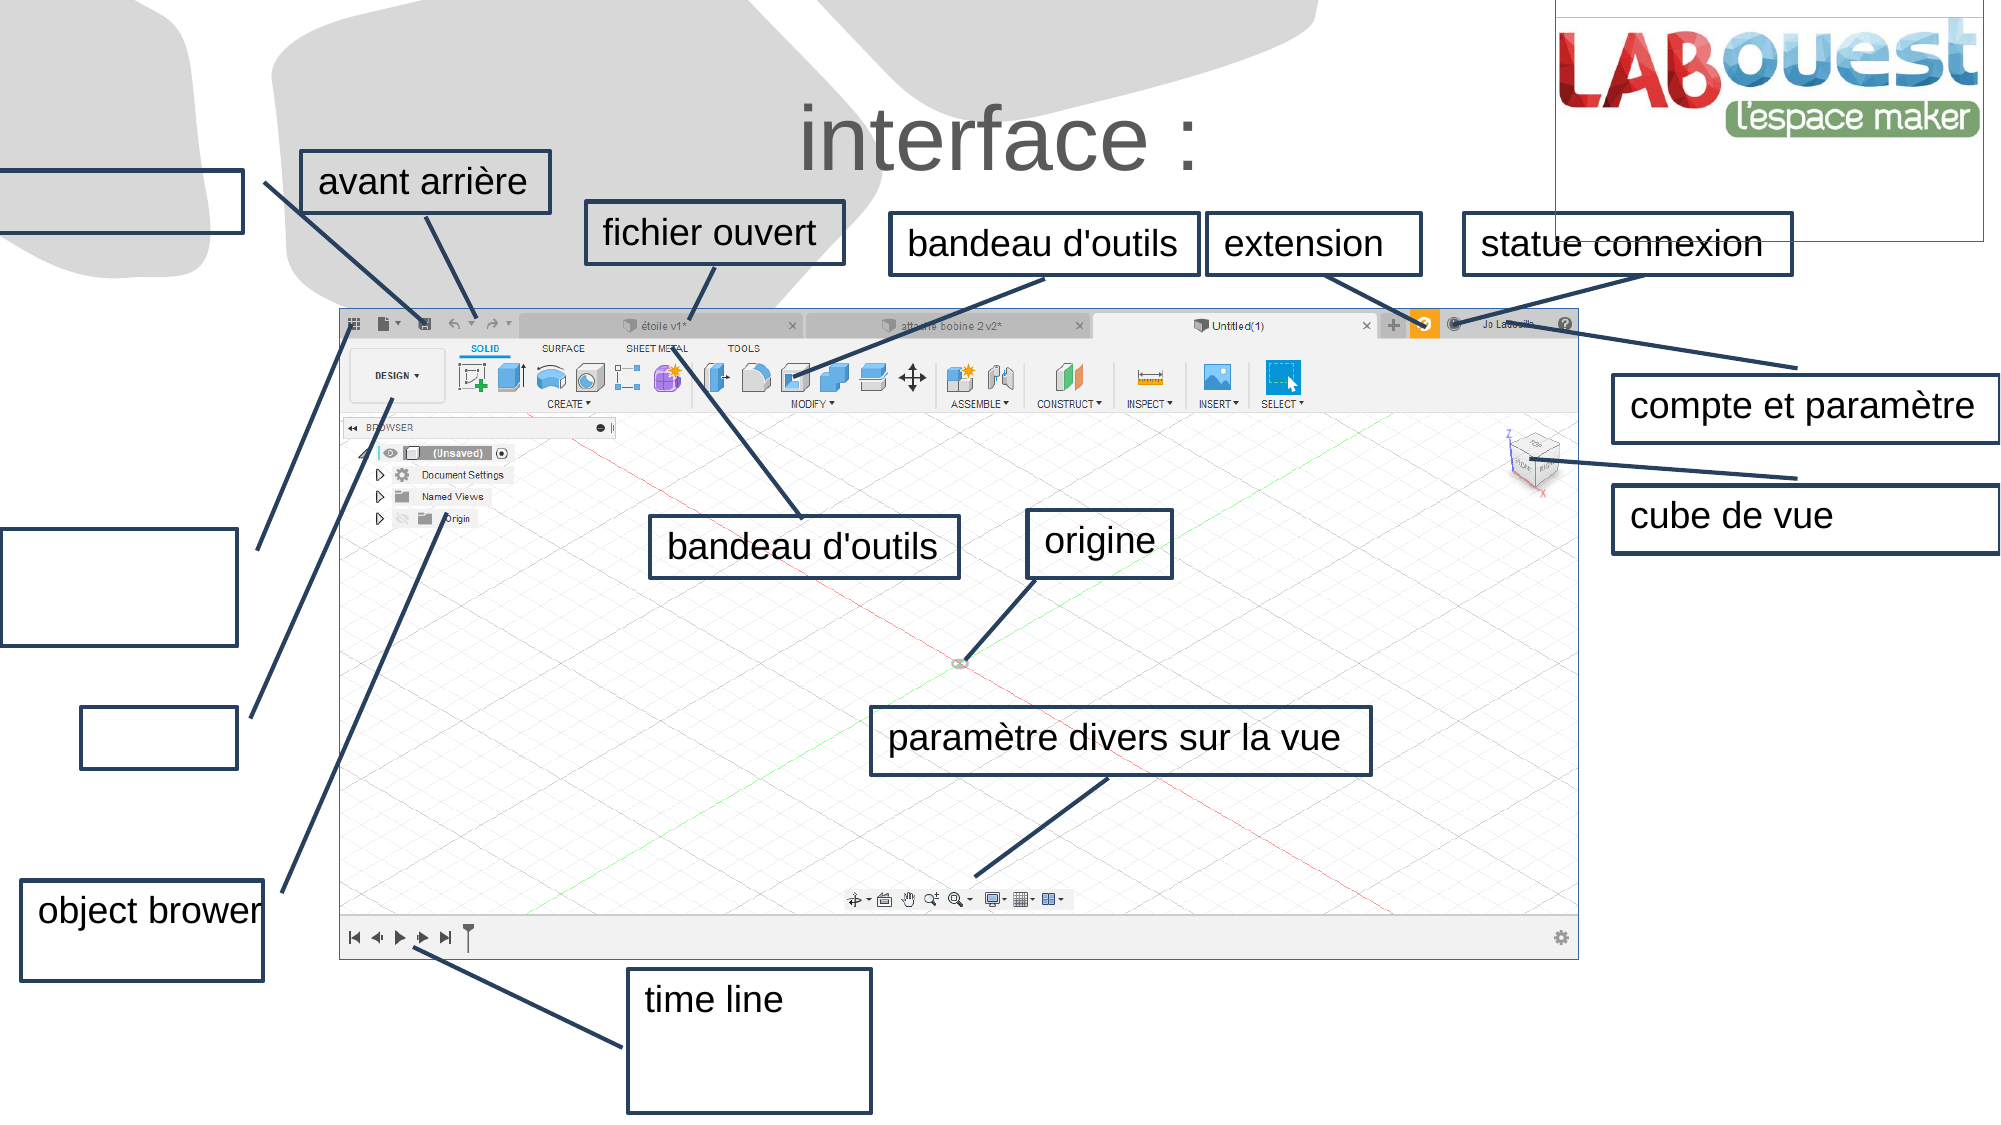

# interface :
avant arrière
enregistrer
fichier ouvert
bandeau d'outils
extension
statue connexion
compte et paramètre
cube de vue
origine
bandeau d'outils
exploration/ cloud
ateliers
paramètre divers sur la vue
object brower
time line